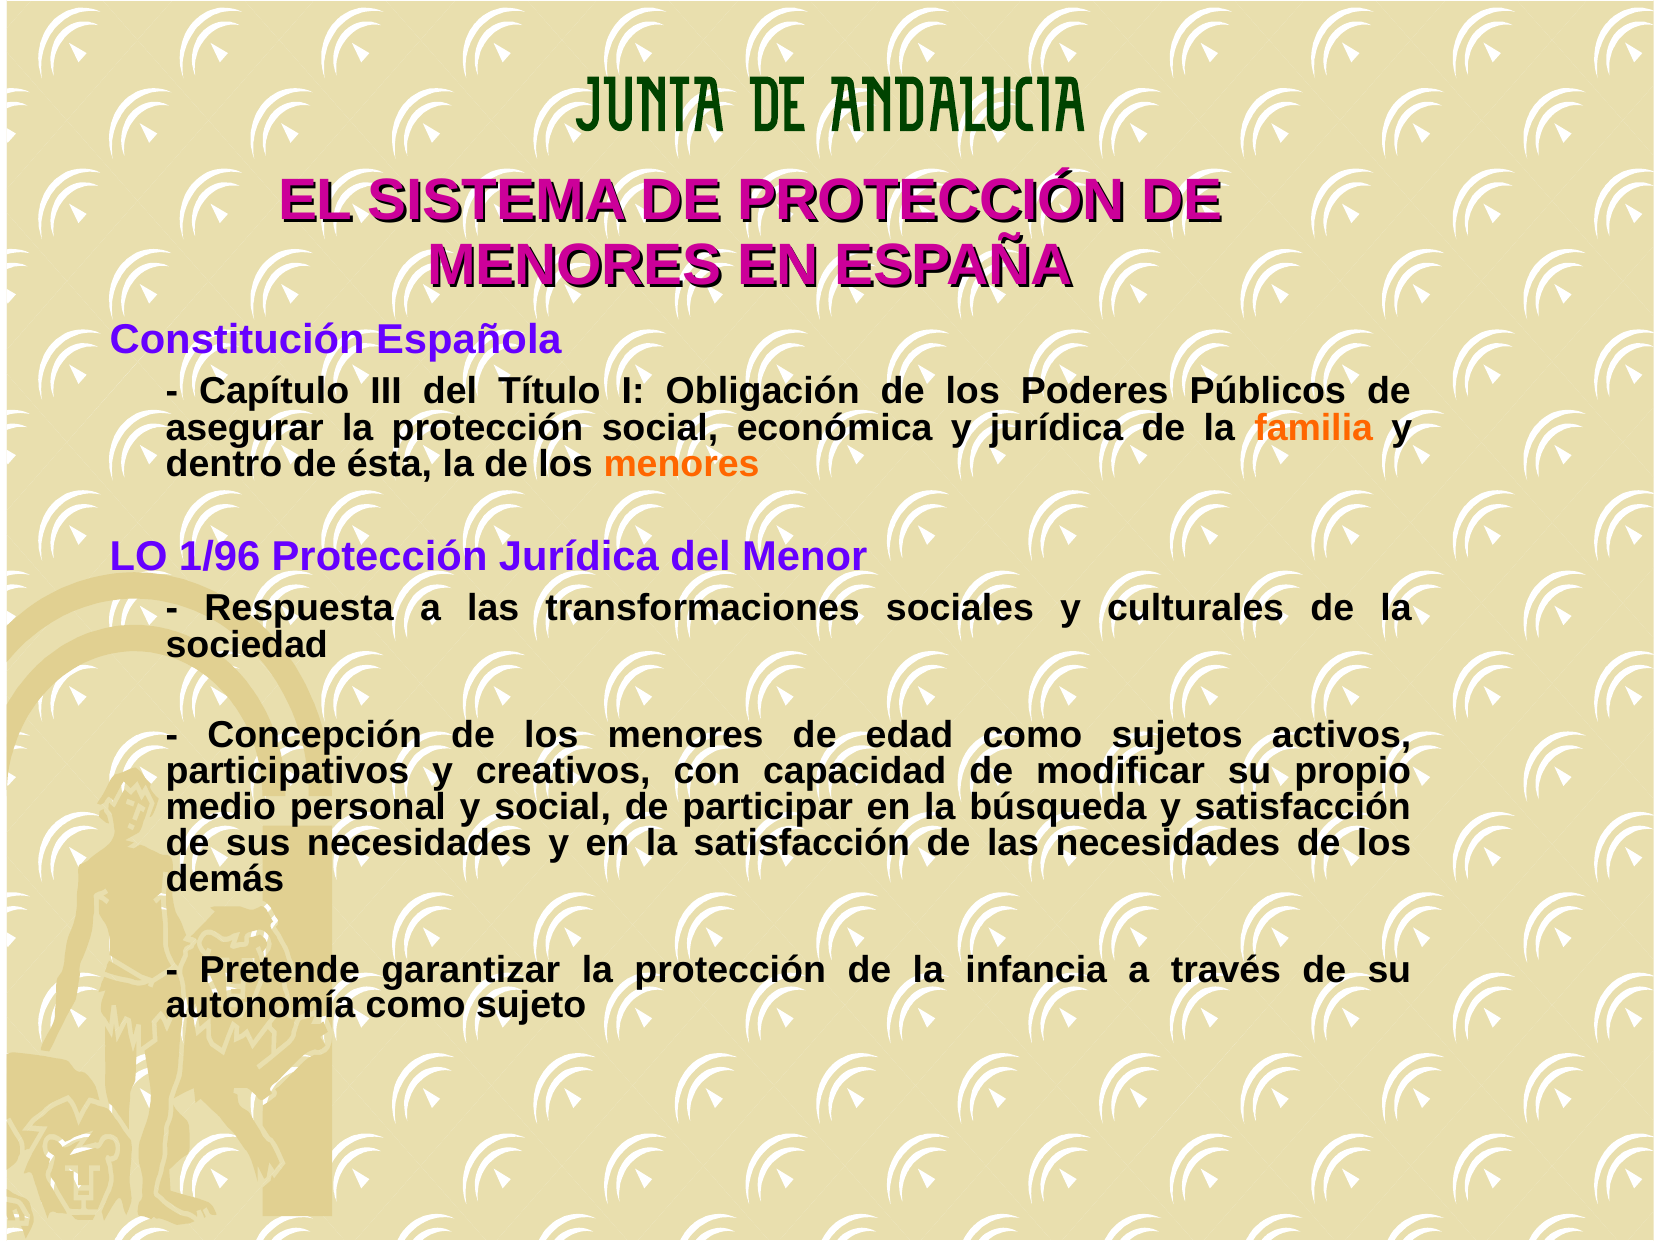

EL SISTEMA DE PROTECCIÓN DE MENORES EN ESPAÑA
#
Constitución Española
	- Capítulo III del Título I: Obligación de los Poderes Públicos de asegurar la protección social, económica y jurídica de la familia y dentro de ésta, la de los menores
LO 1/96 Protección Jurídica del Menor
	- Respuesta a las transformaciones sociales y culturales de la sociedad
	- Concepción de los menores de edad como sujetos activos, participativos y creativos, con capacidad de modificar su propio medio personal y social, de participar en la búsqueda y satisfacción de sus necesidades y en la satisfacción de las necesidades de los demás
	- Pretende garantizar la protección de la infancia a través de su autonomía como sujeto